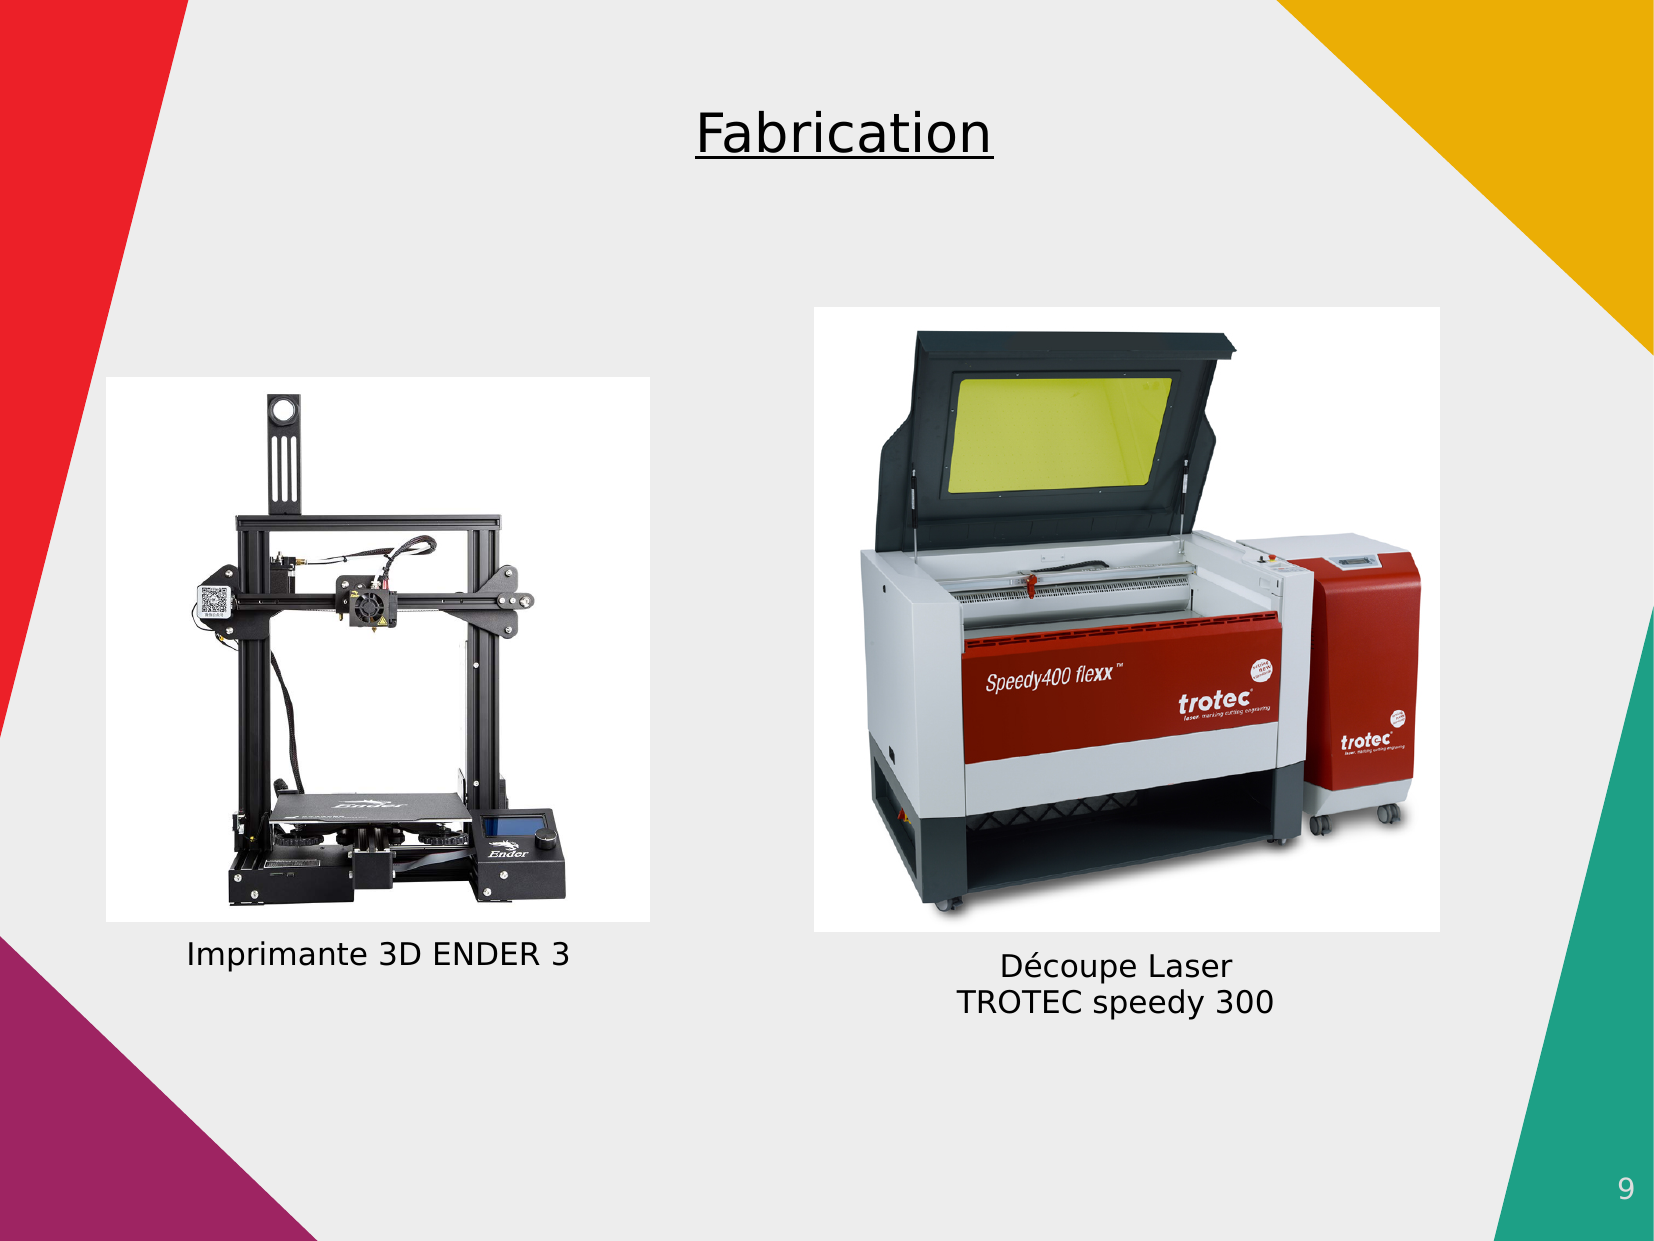

Fabrication
Imprimante 3D ENDER 3
Découpe Laser
TROTEC speedy 300
9